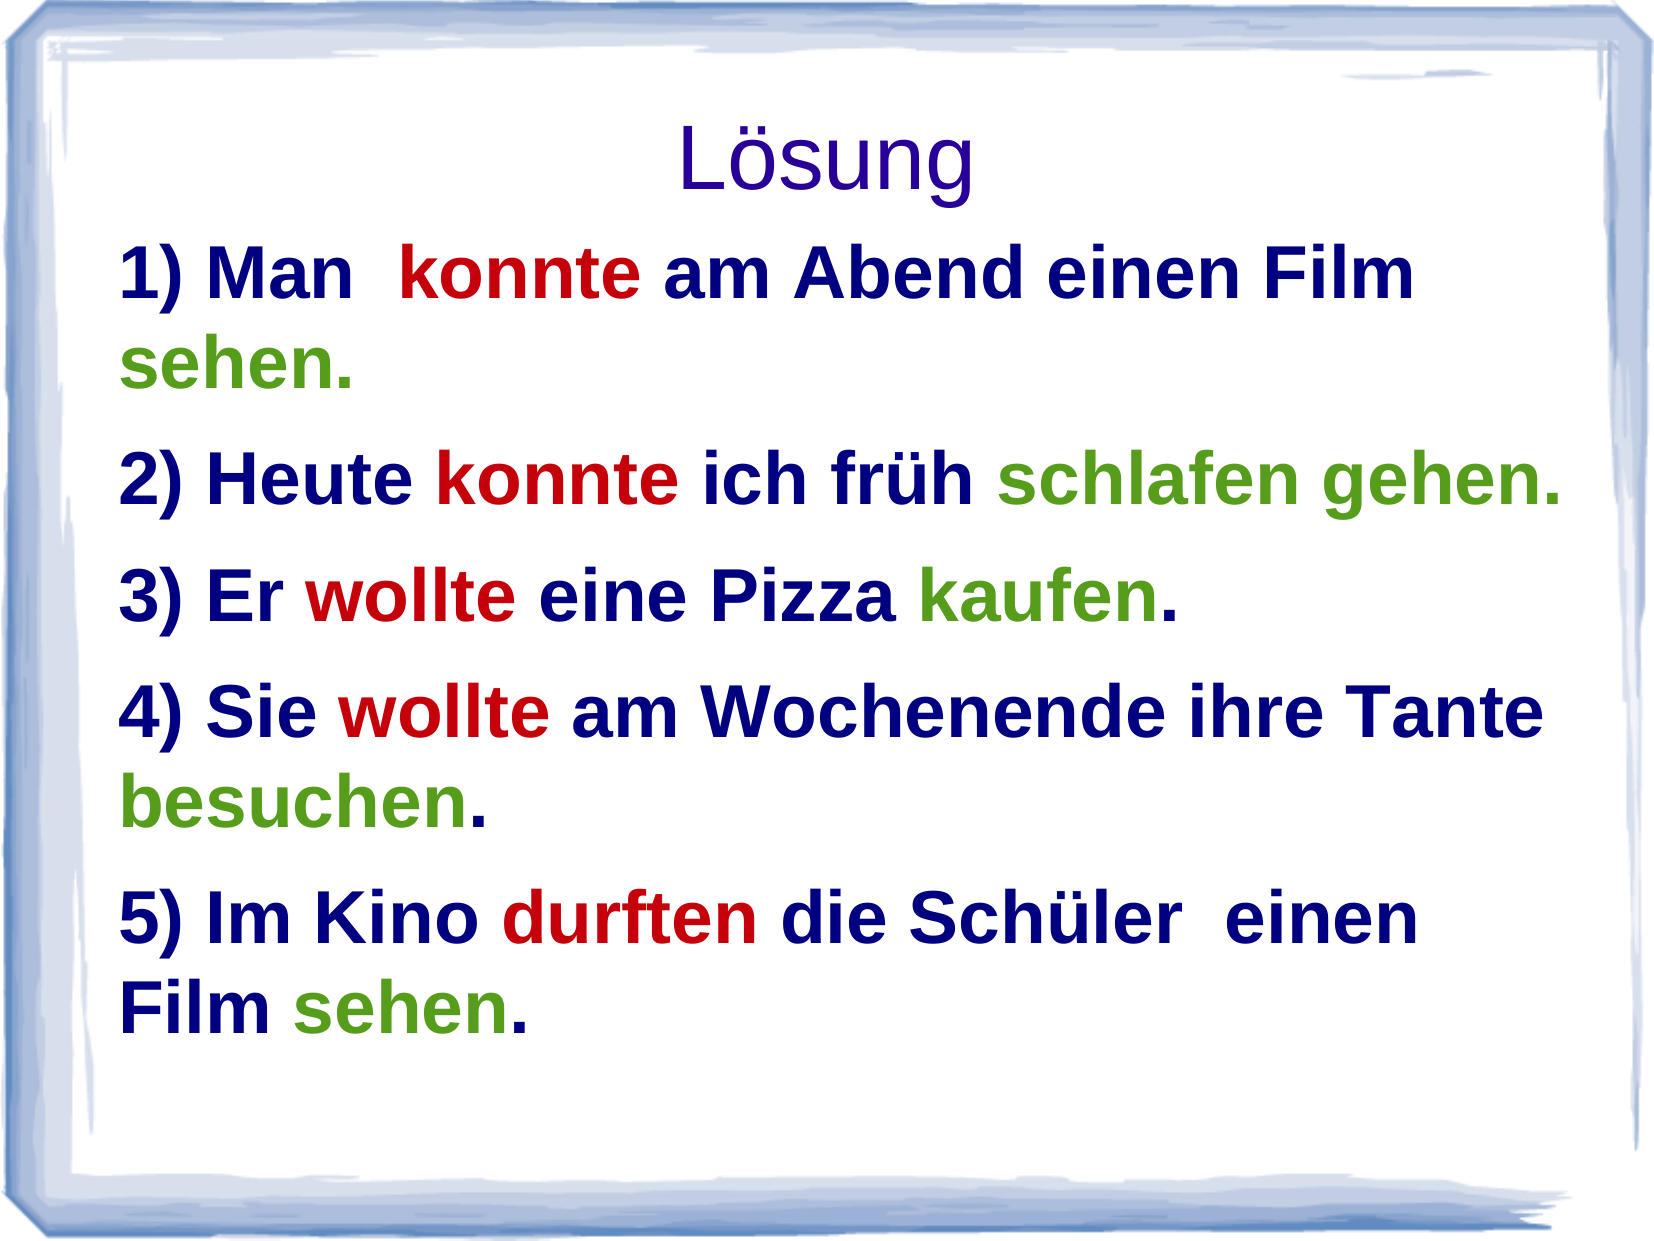

# Lösung
1) Man konnte am Abend einen Film sehen.
2) Heute konnte ich früh schlafen gehen.
3) Er wollte eine Pizza kaufen.
4) Sie wollte am Wochenende ihre Tante besuchen.
5) Im Kino durften die Schüler einen Film sehen.